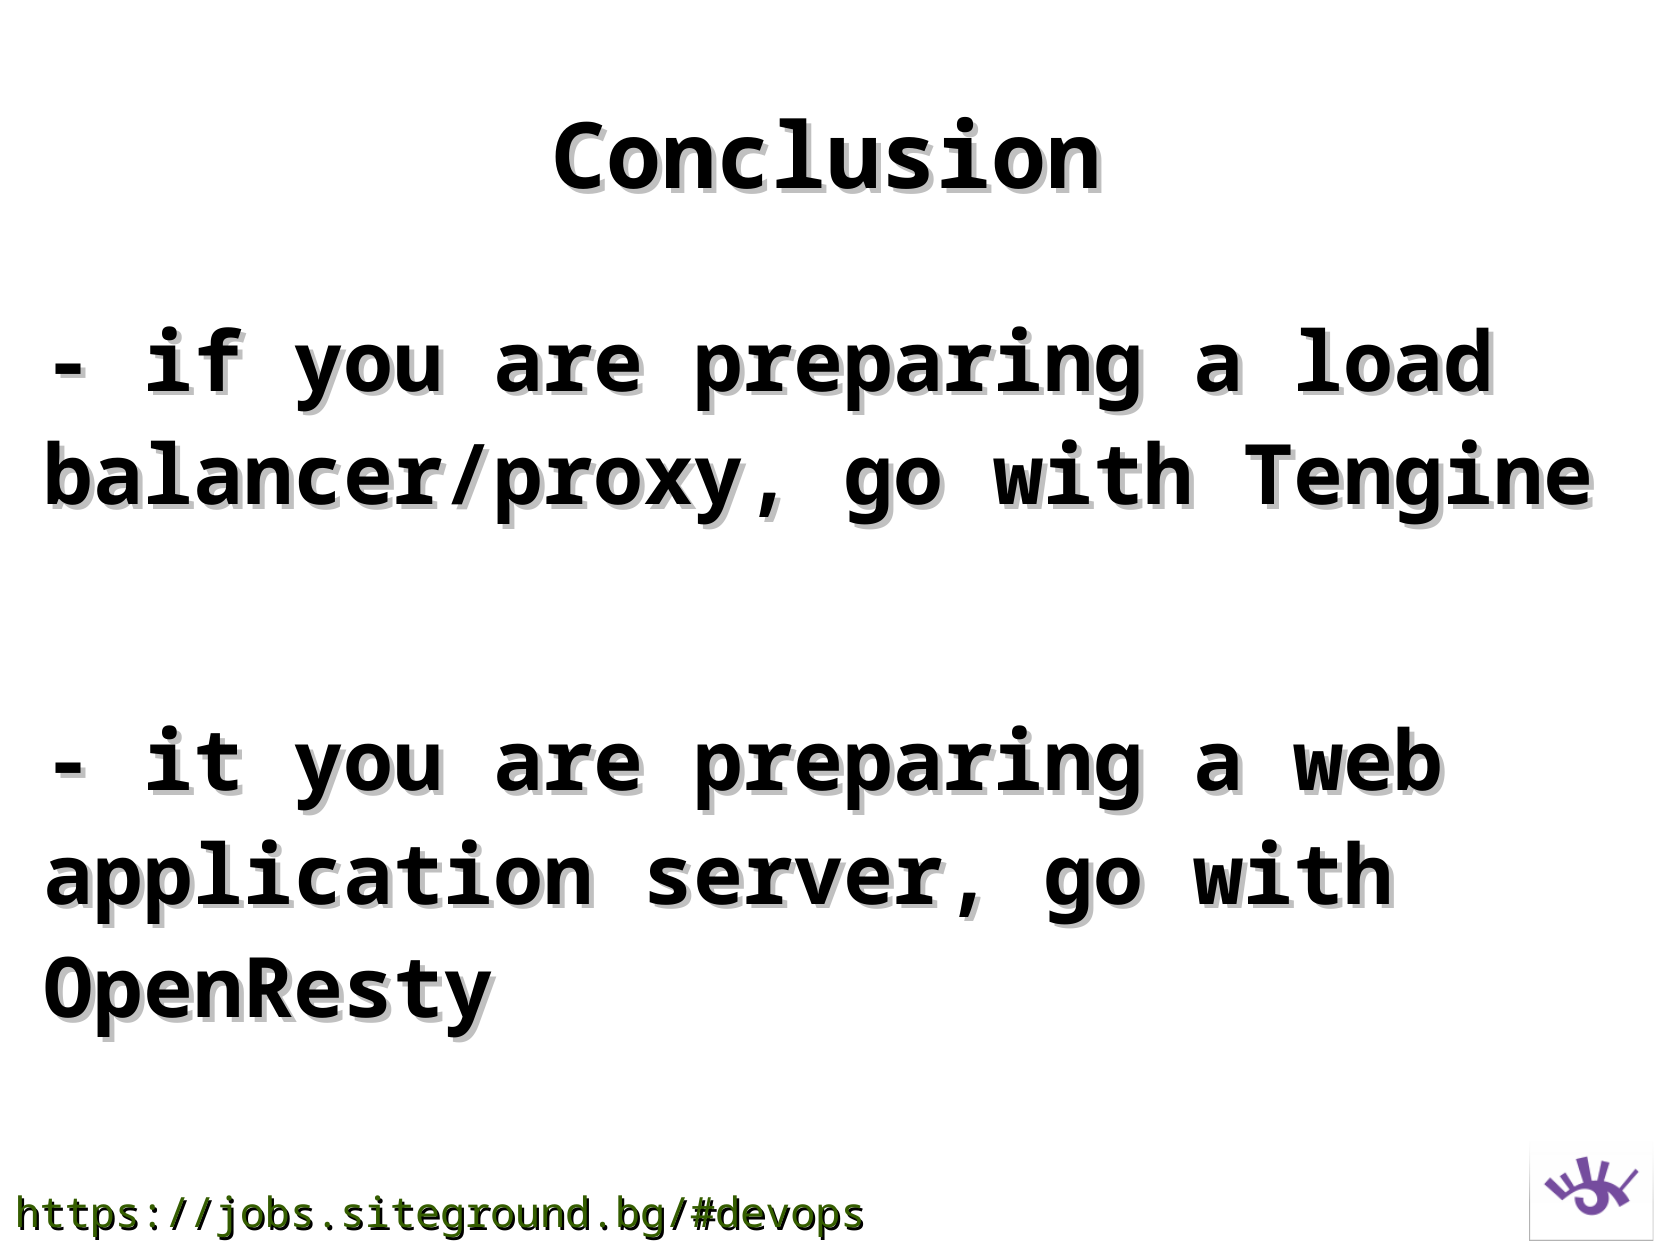

# Conclusion
- if you are preparing a load balancer/proxy, go with Tengine
- it you are preparing a web application server, go with OpenResty
https://jobs.siteground.bg/#devops